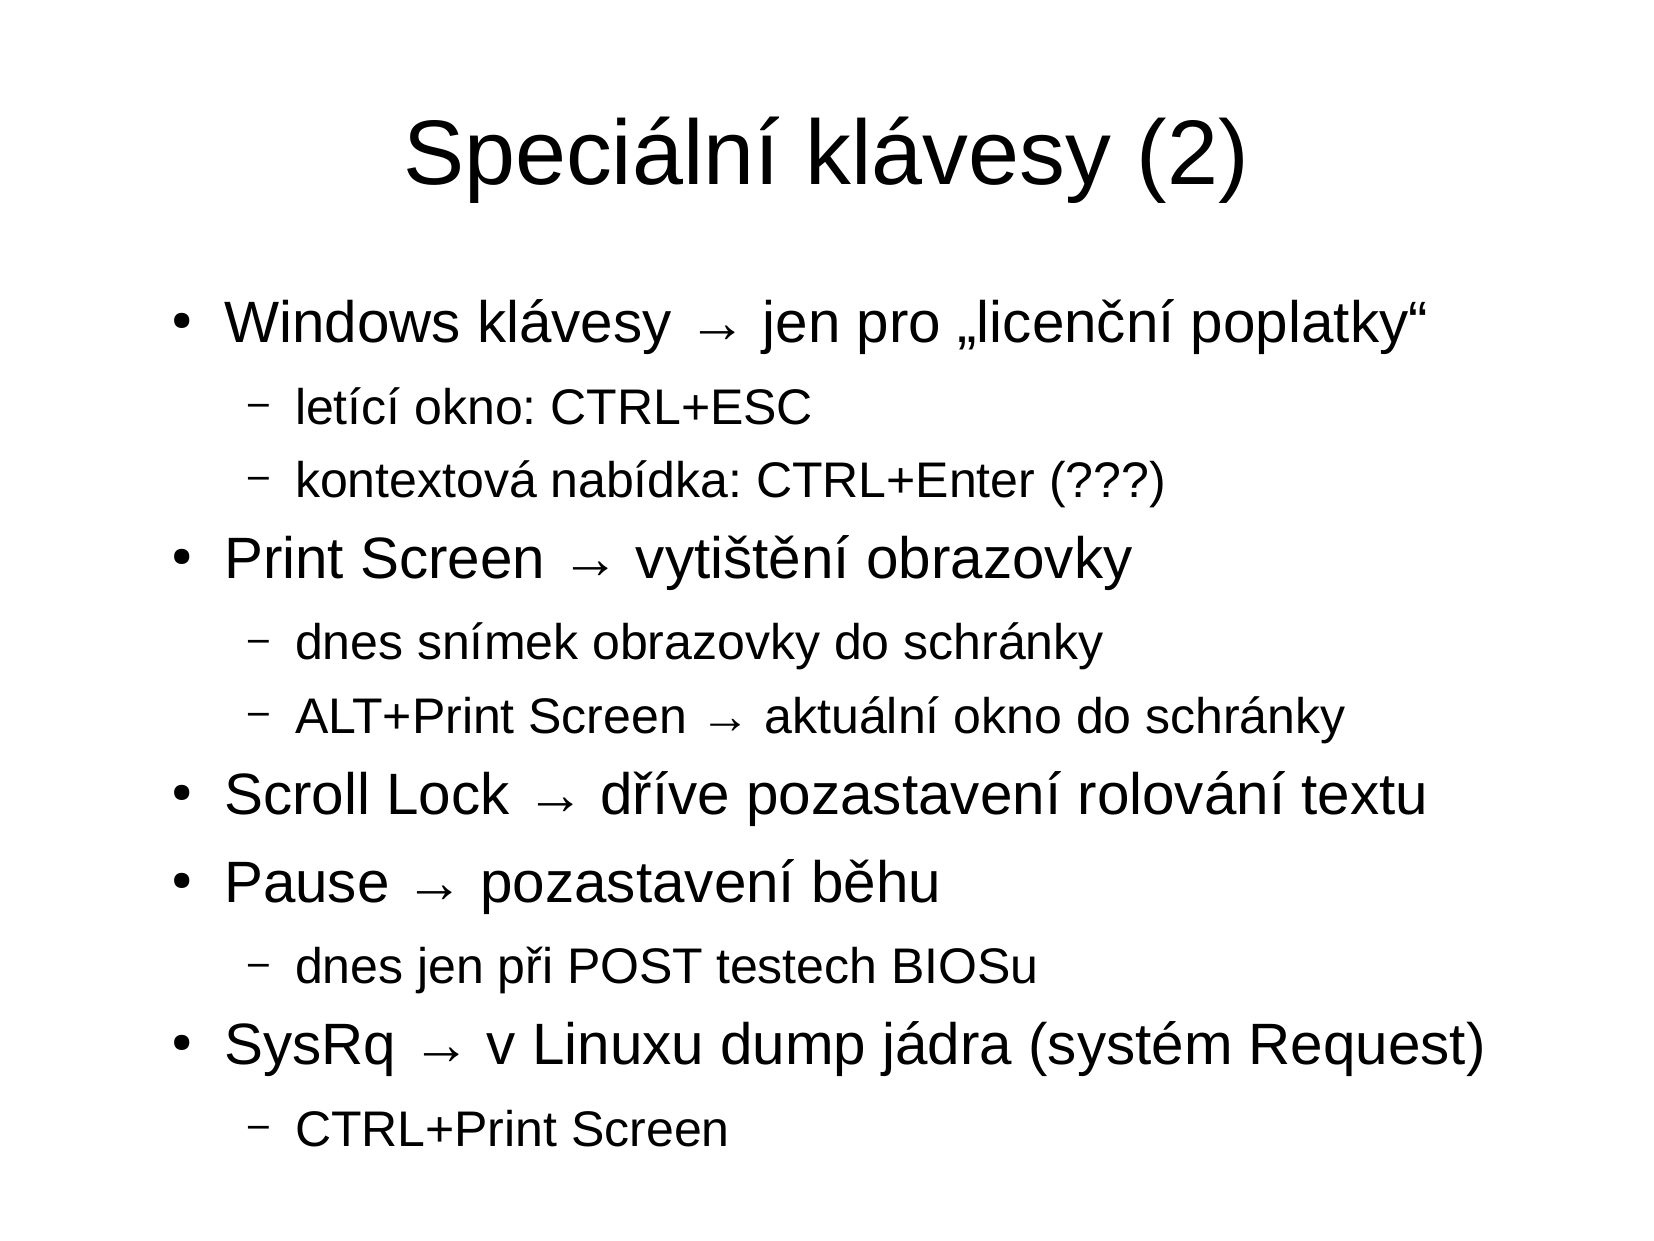

# Speciální klávesy (2)
Windows klávesy → jen pro „licenční poplatky“
letící okno: CTRL+ESC
kontextová nabídka: CTRL+Enter (???)
Print Screen → vytištění obrazovky
dnes snímek obrazovky do schránky
ALT+Print Screen → aktuální okno do schránky
Scroll Lock → dříve pozastavení rolování textu
Pause → pozastavení běhu
dnes jen při POST testech BIOSu
SysRq → v Linuxu dump jádra (systém Request)
CTRL+Print Screen